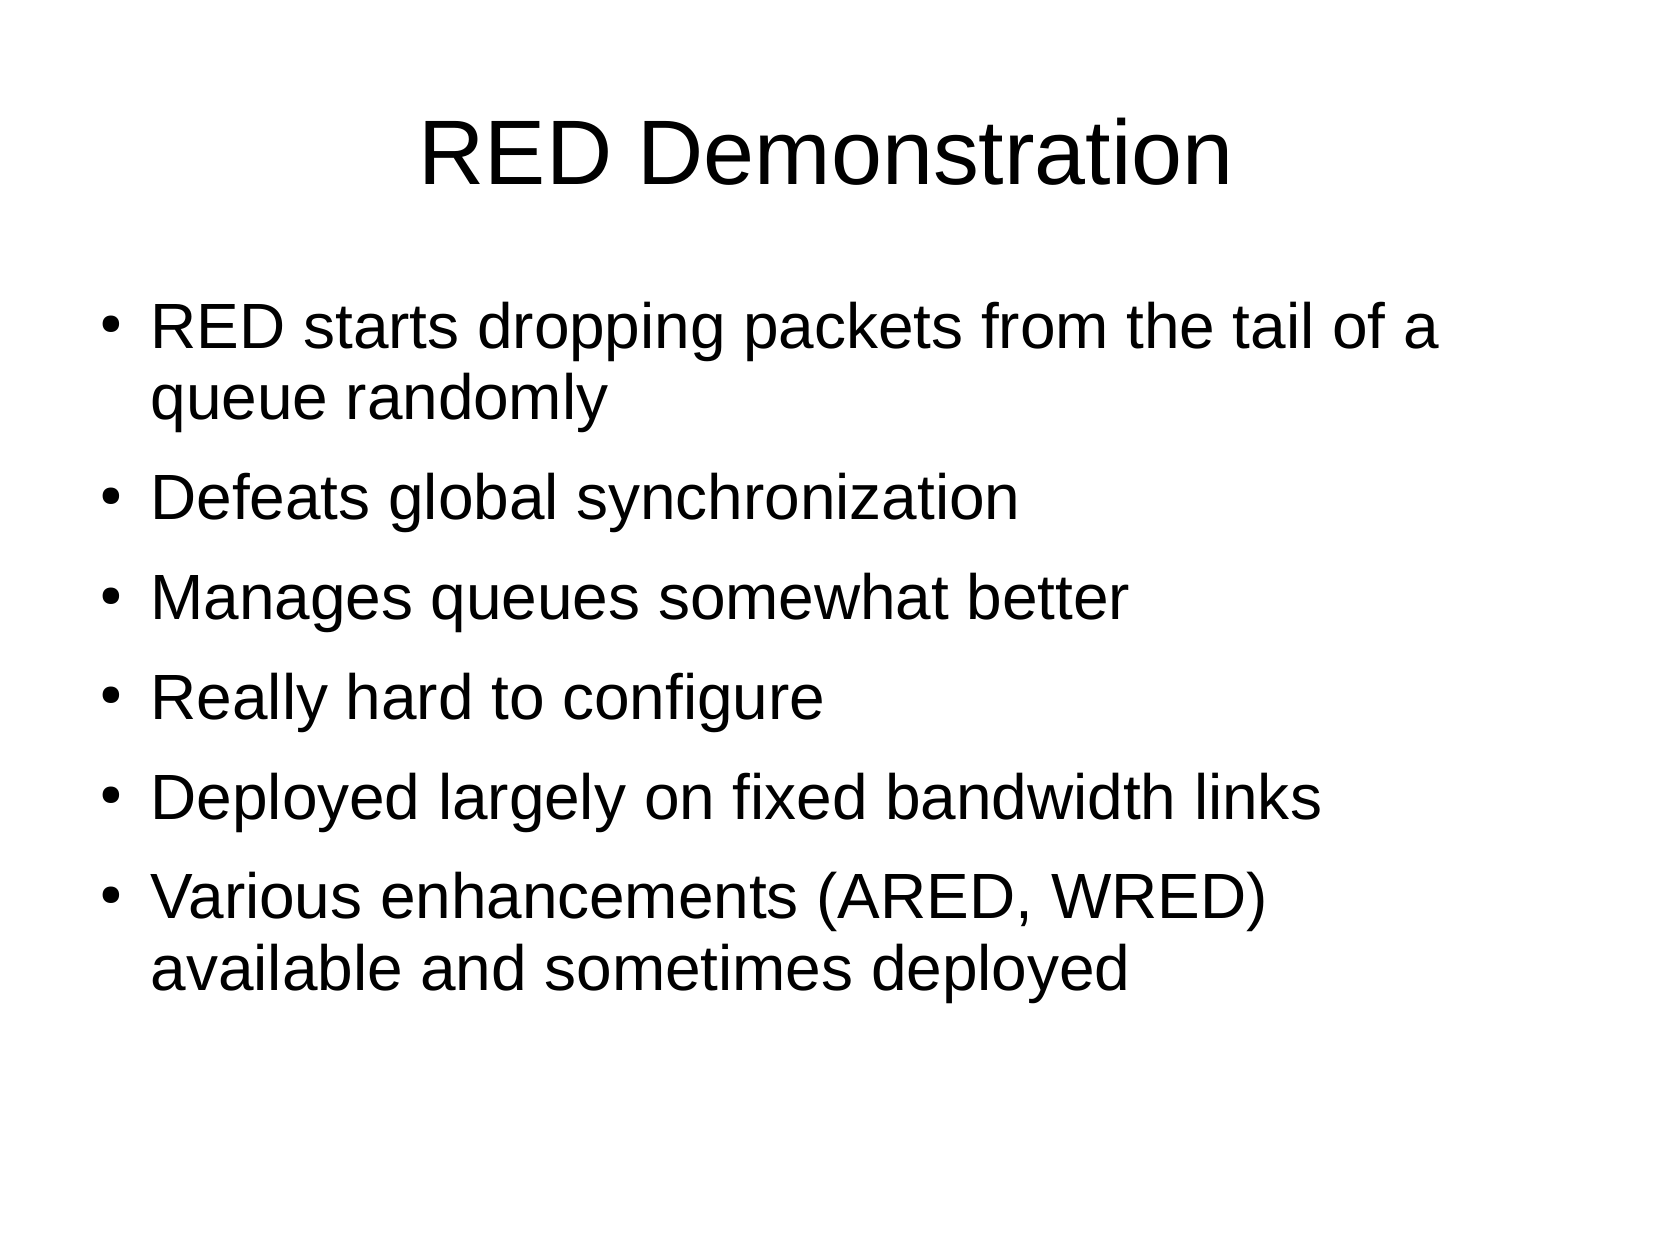

# RED Demonstration
RED starts dropping packets from the tail of a queue randomly
Defeats global synchronization
Manages queues somewhat better
Really hard to configure
Deployed largely on fixed bandwidth links
Various enhancements (ARED, WRED) available and sometimes deployed